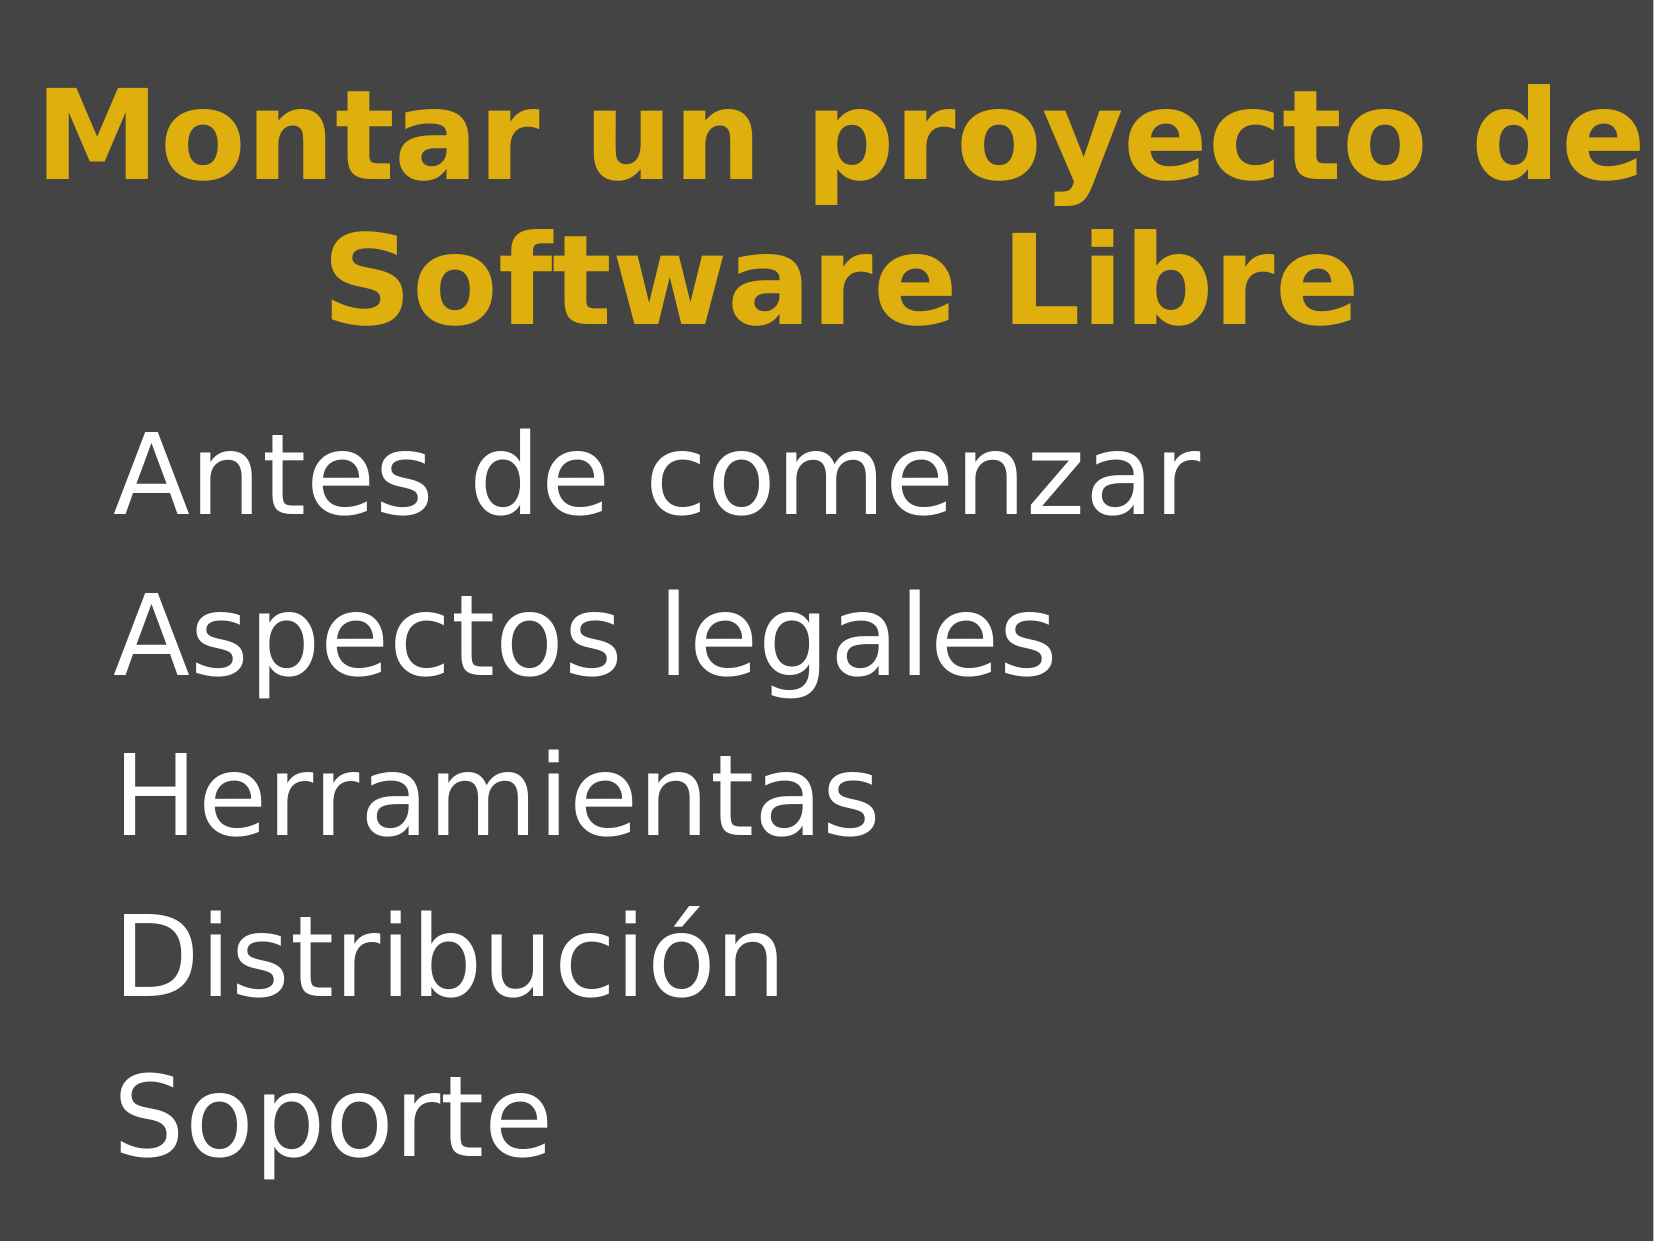

# Montar un proyecto de Software Libre
Antes de comenzar
Aspectos legales
Herramientas
Distribución
Soporte